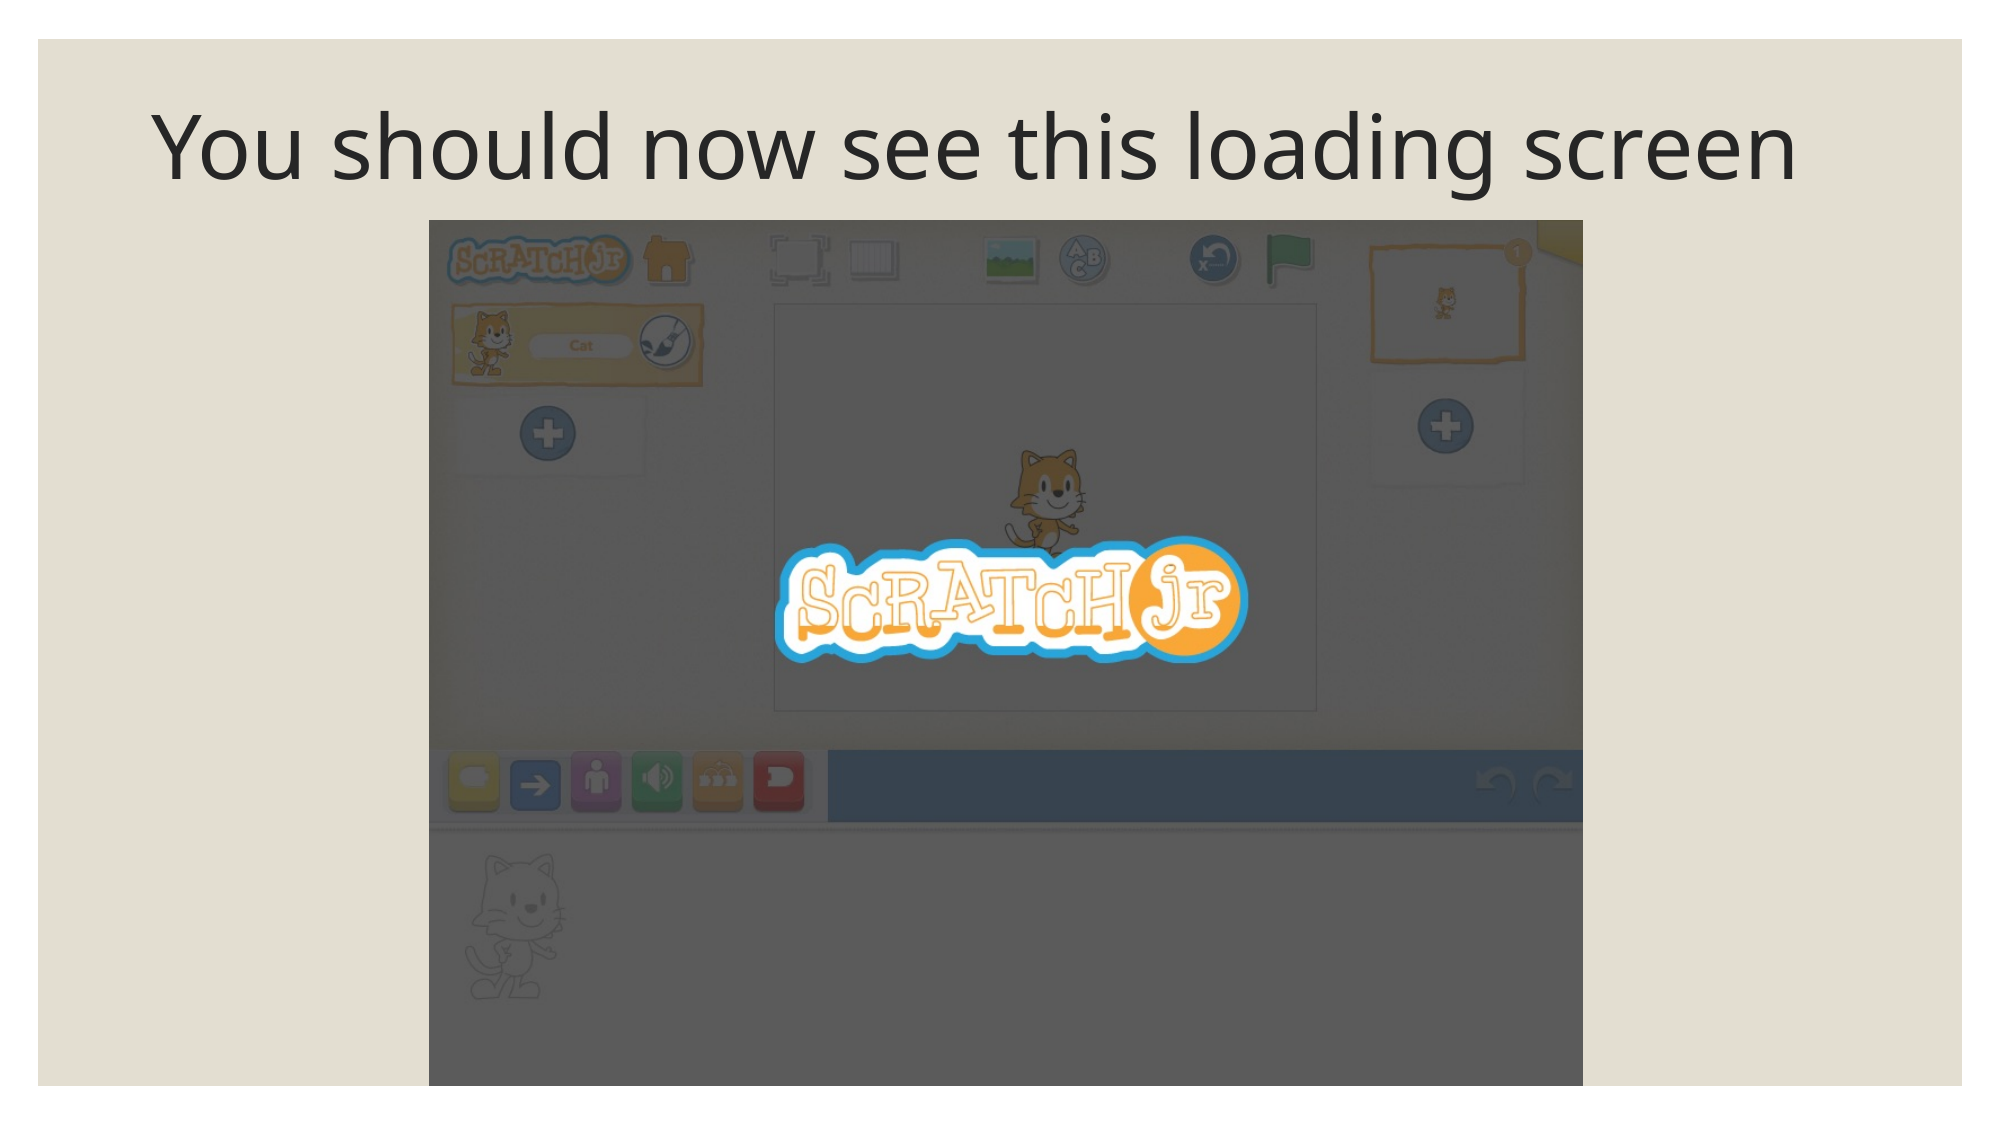

# You should now see this loading screen